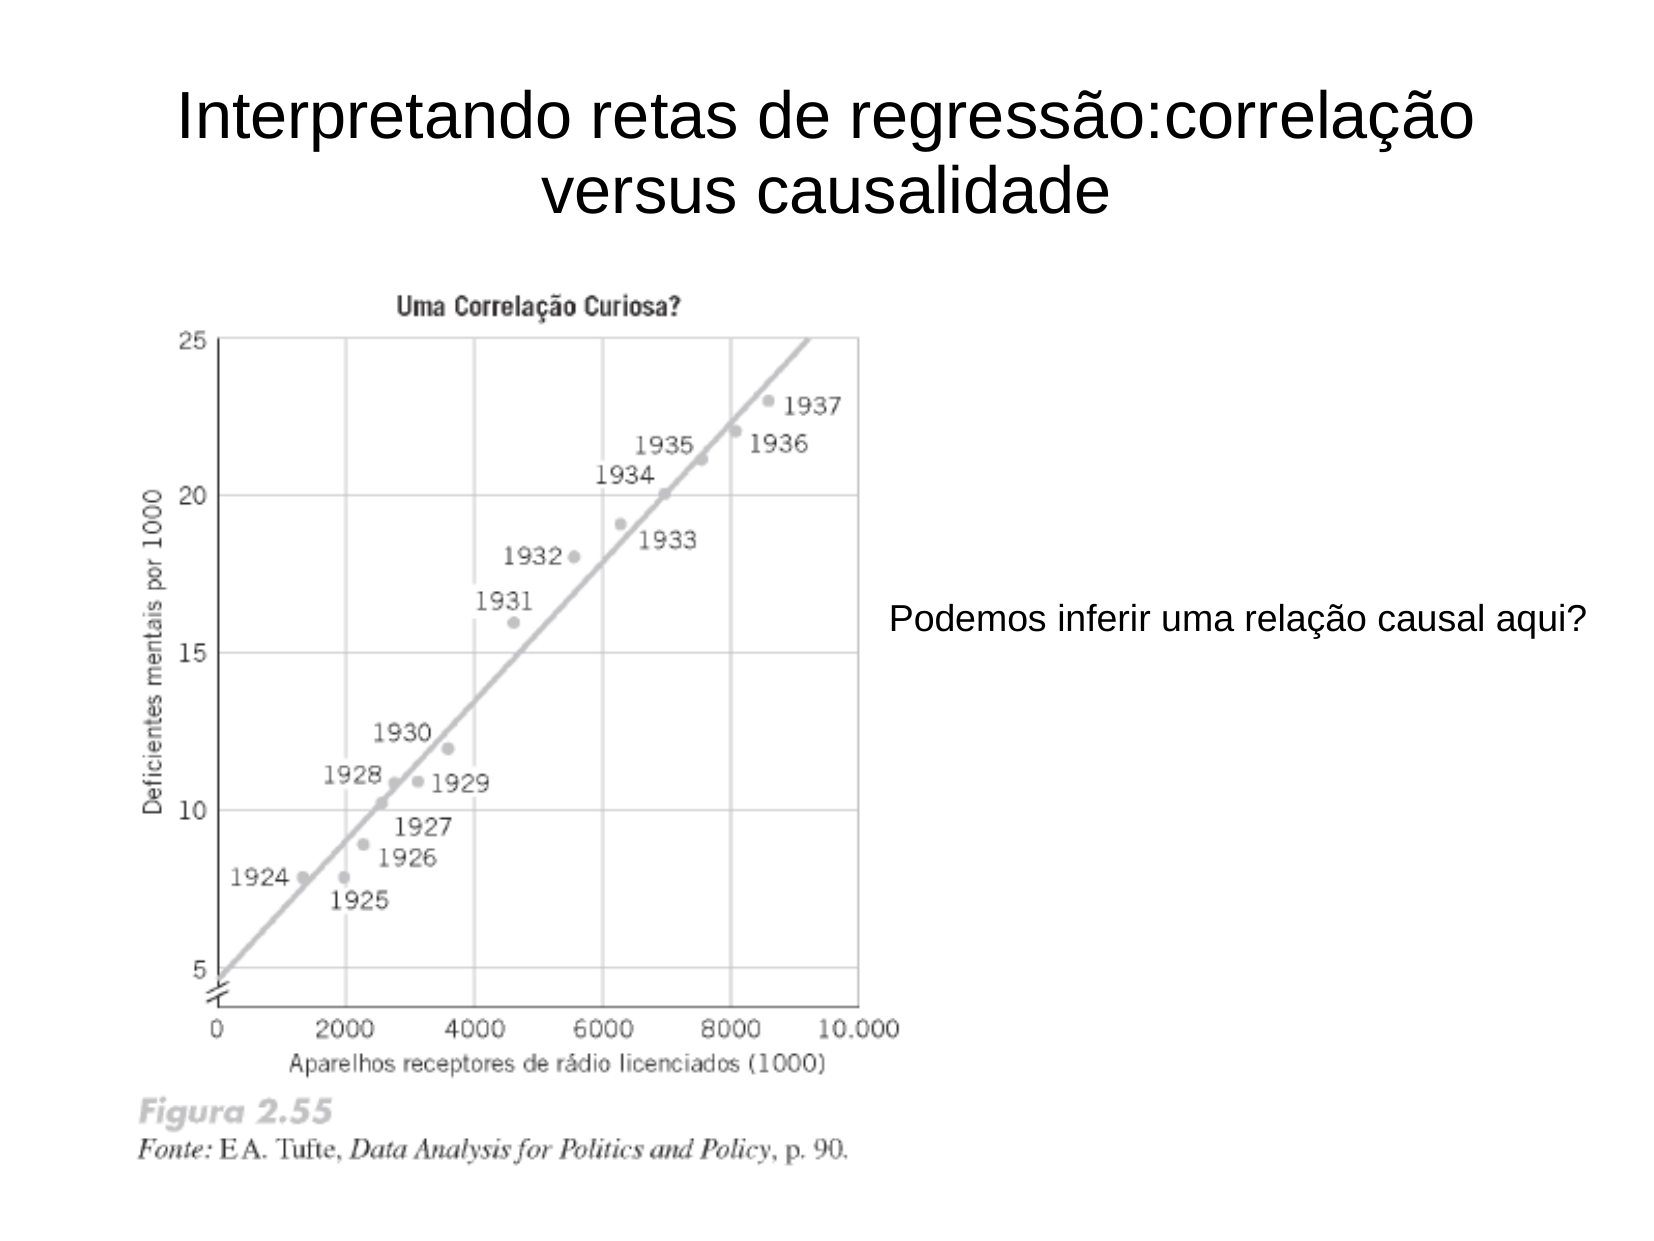

# Interpretando retas de regressão:correlação versus causalidade
Podemos inferir uma relação causal aqui?